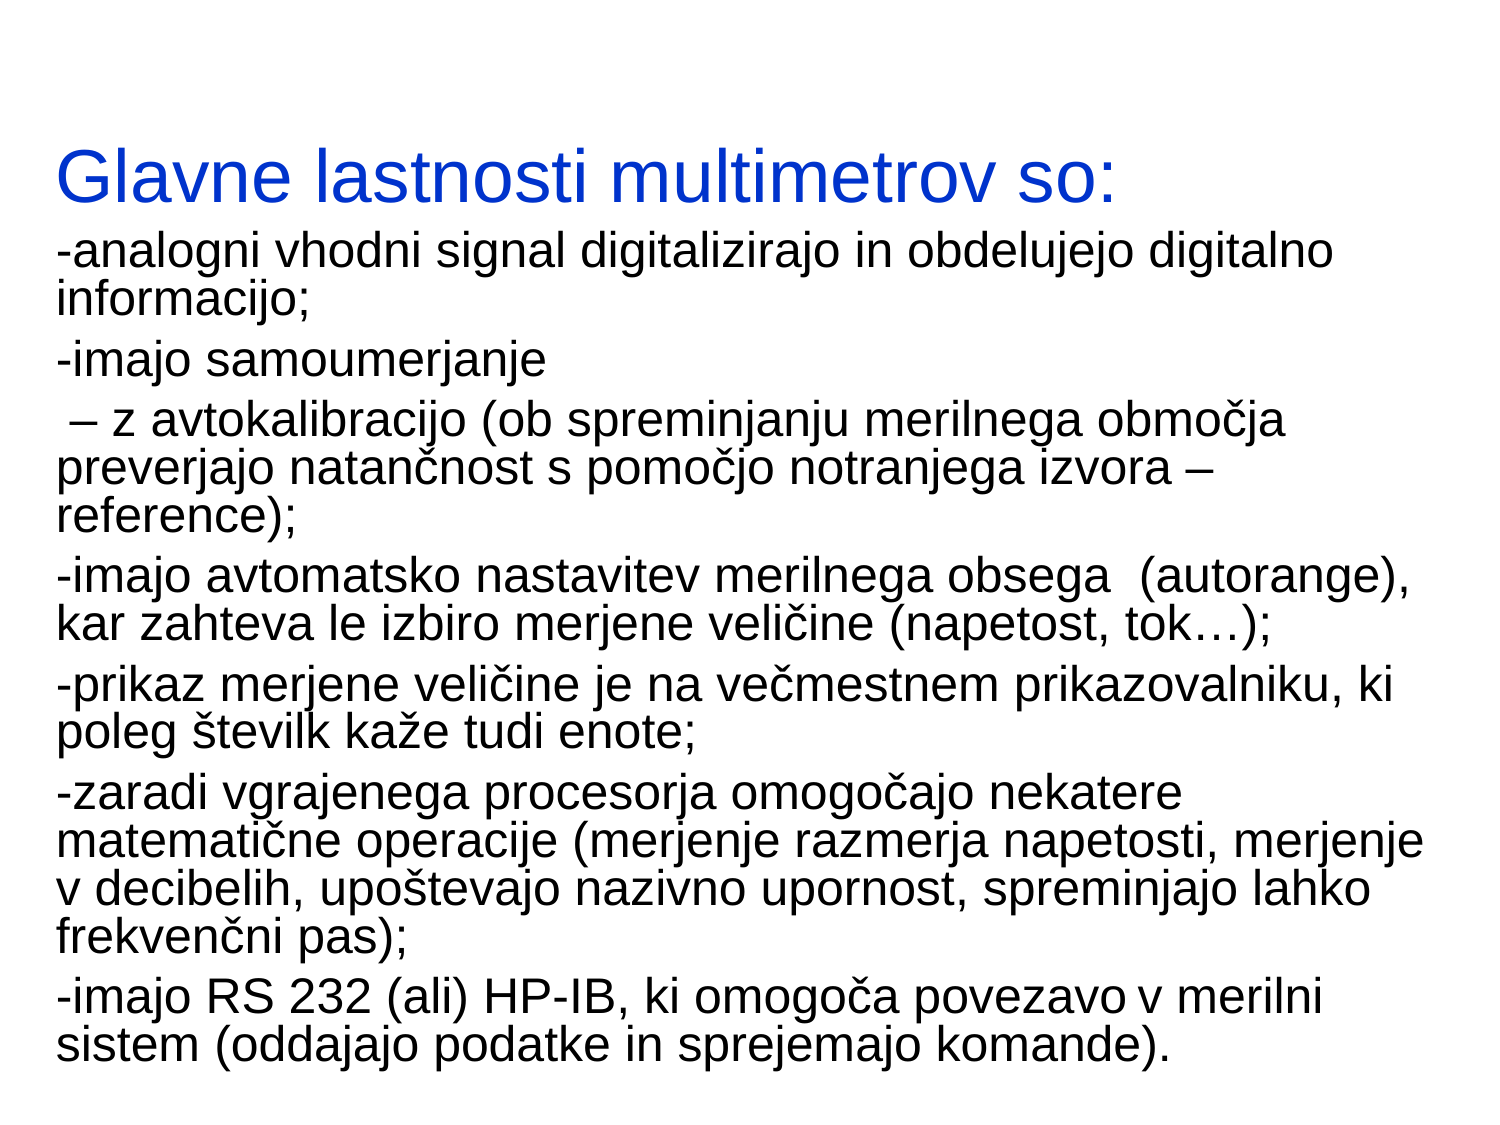

# Glavne lastnosti multimetrov so:
-analogni vhodni signal digitalizirajo in obdelujejo digitalno informacijo;
-imajo samoumerjanje
 – z avtokalibracijo (ob spreminjanju merilnega območja preverjajo natančnost s pomočjo notranjega izvora – reference);
-imajo avtomatsko nastavitev merilnega obsega (autorange), kar zahteva le izbiro merjene veličine (napetost, tok…);
-prikaz merjene veličine je na večmestnem prikazovalniku, ki poleg številk kaže tudi enote;
-zaradi vgrajenega procesorja omogočajo nekatere matematične operacije (merjenje razmerja napetosti, merjenje v decibelih, upoštevajo nazivno upornost, spreminjajo lahko frekvenčni pas);
-imajo RS 232 (ali) HP-IB, ki omogoča povezavo v merilni sistem (oddajajo podatke in sprejemajo komande).